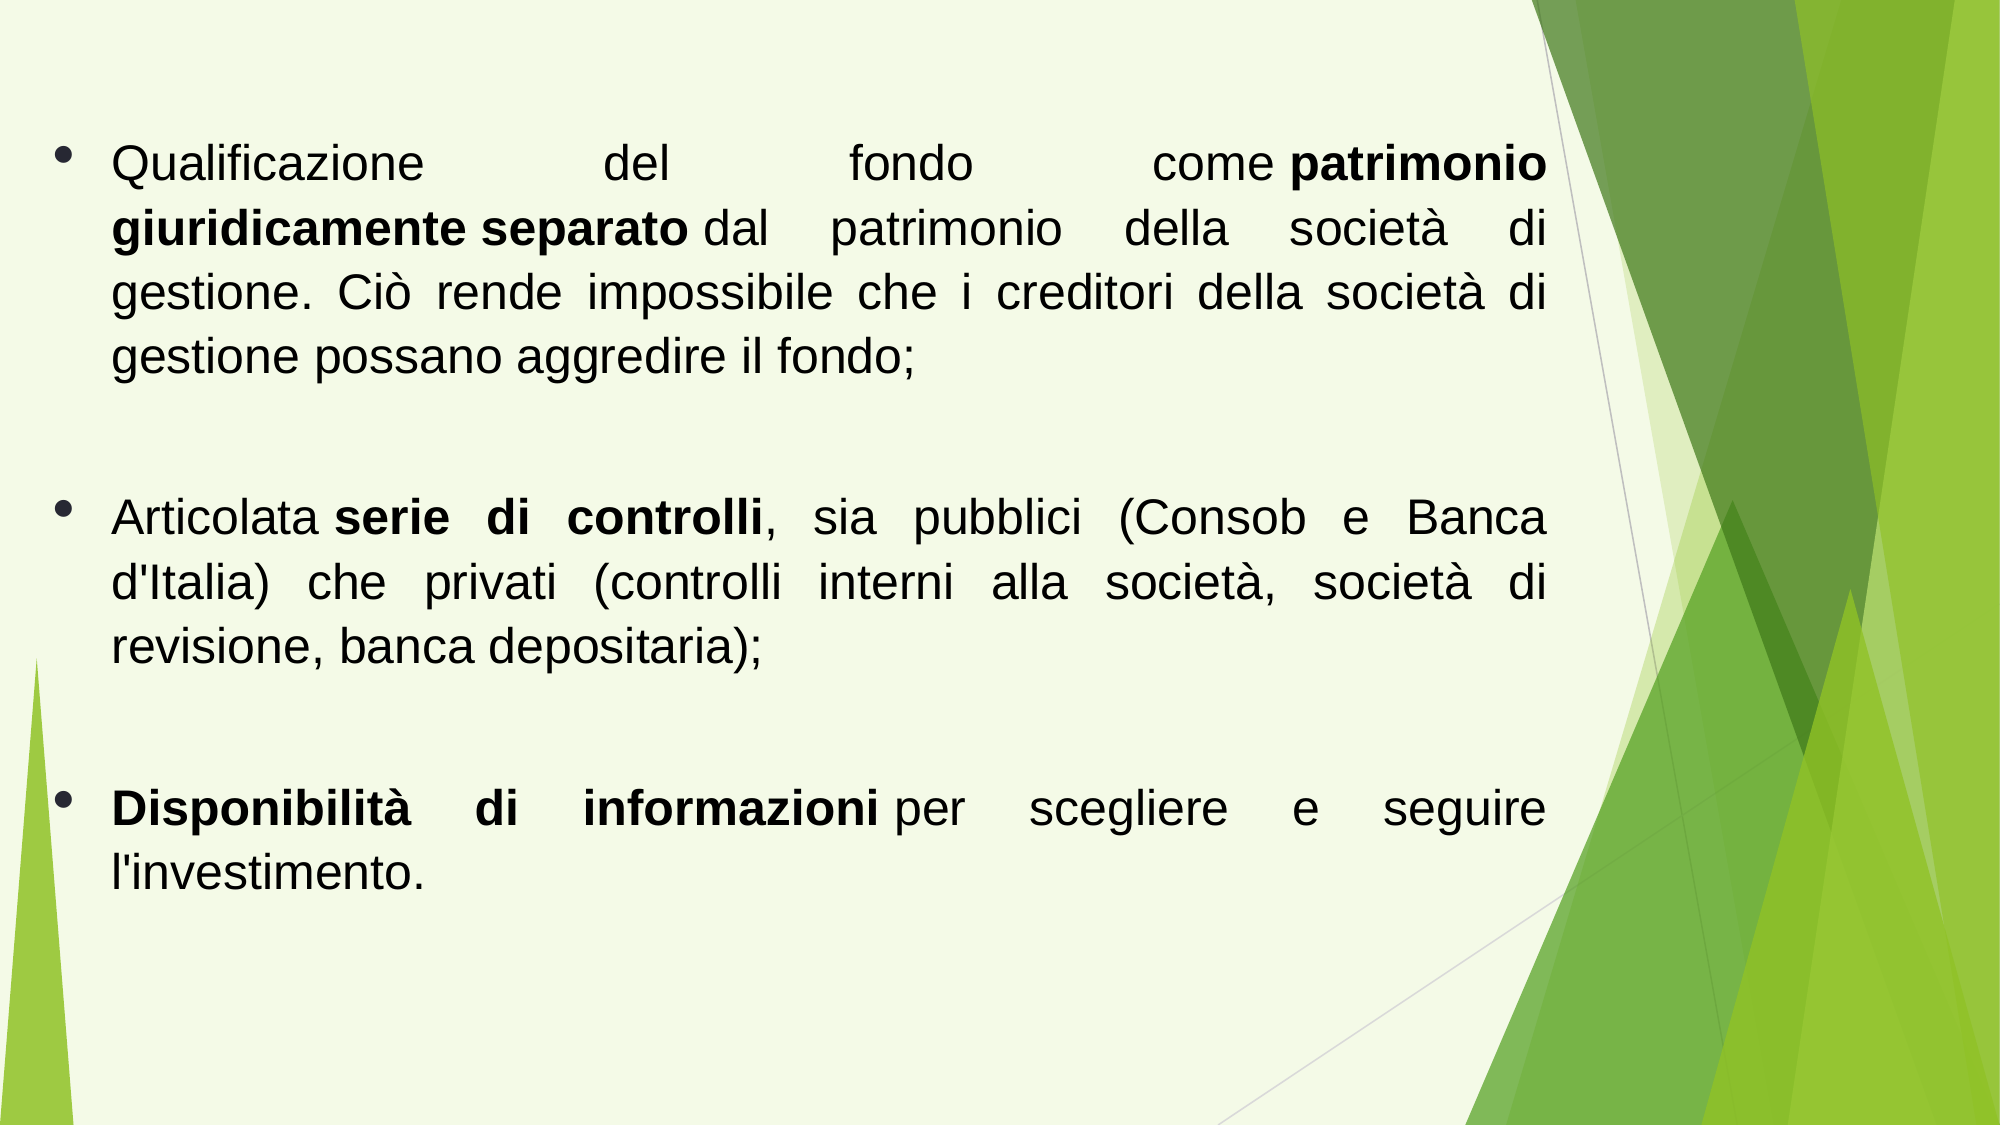

Qualificazione del fondo come patrimonio giuridicamente separato dal patrimonio della società di gestione. Ciò rende impossibile che i creditori della società di gestione possano aggredire il fondo;
Articolata serie di controlli, sia pubblici (Consob e Banca d'Italia) che privati (controlli interni alla società, società di revisione, banca depositaria);
Disponibilità di informazioni per scegliere e seguire l'investimento.